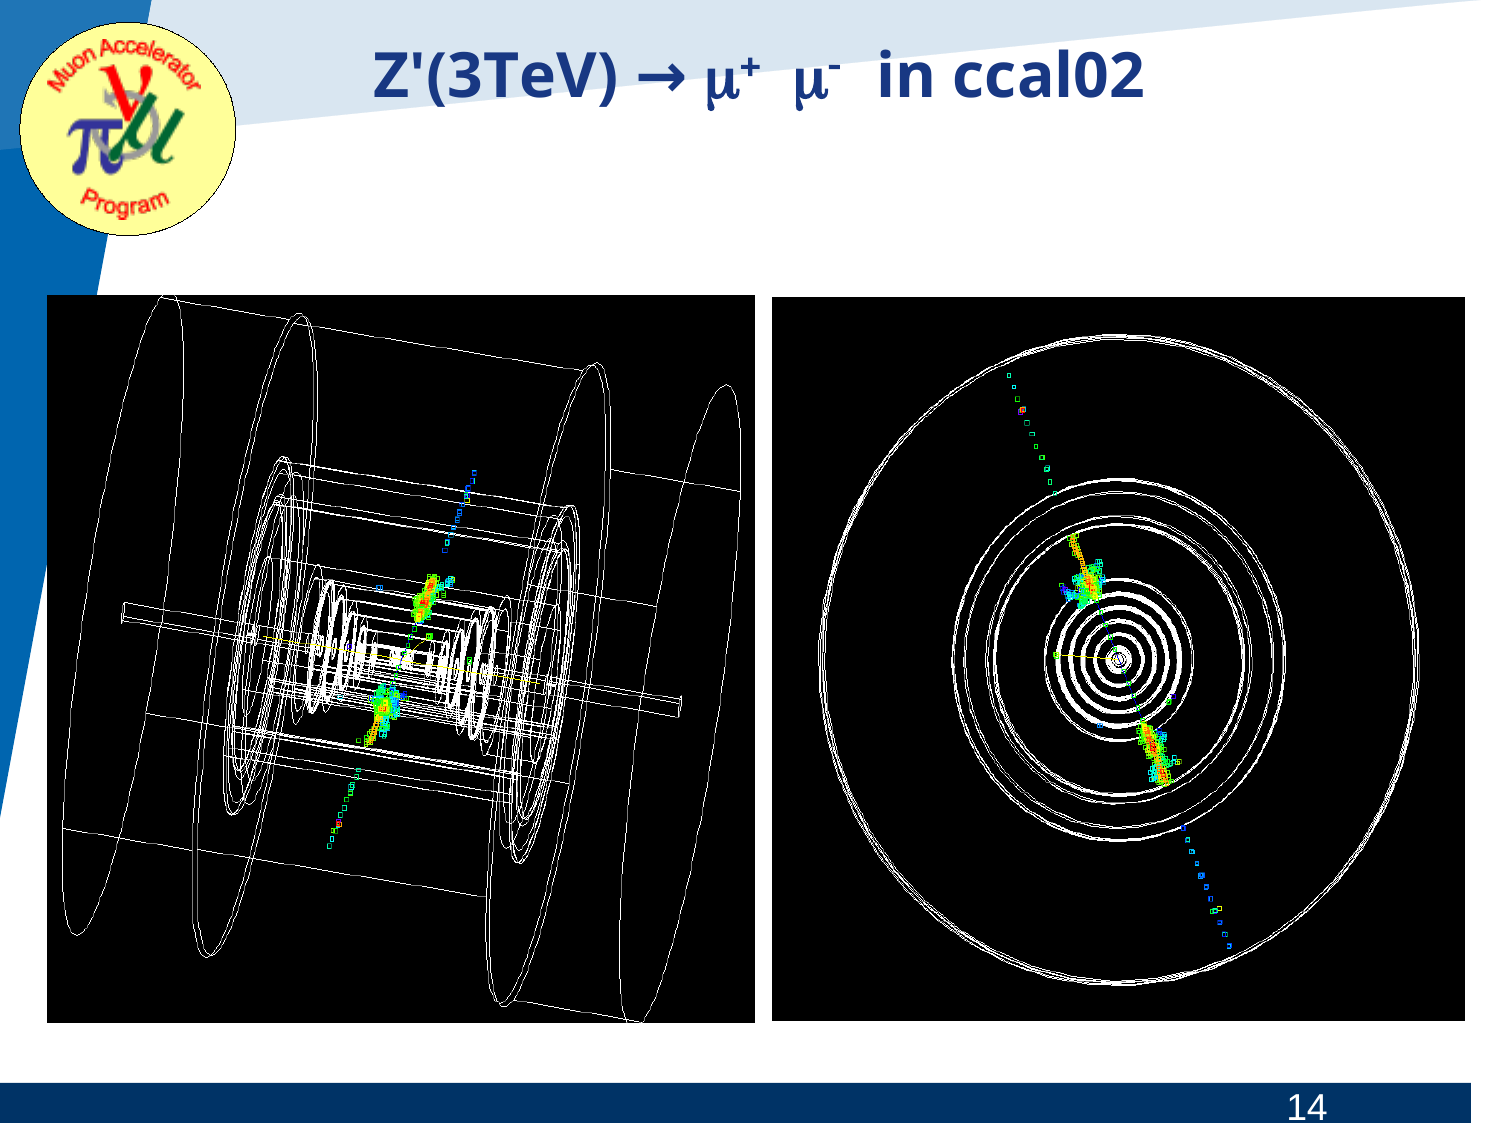

# Z'(3TeV) → m+ m- in ccal02